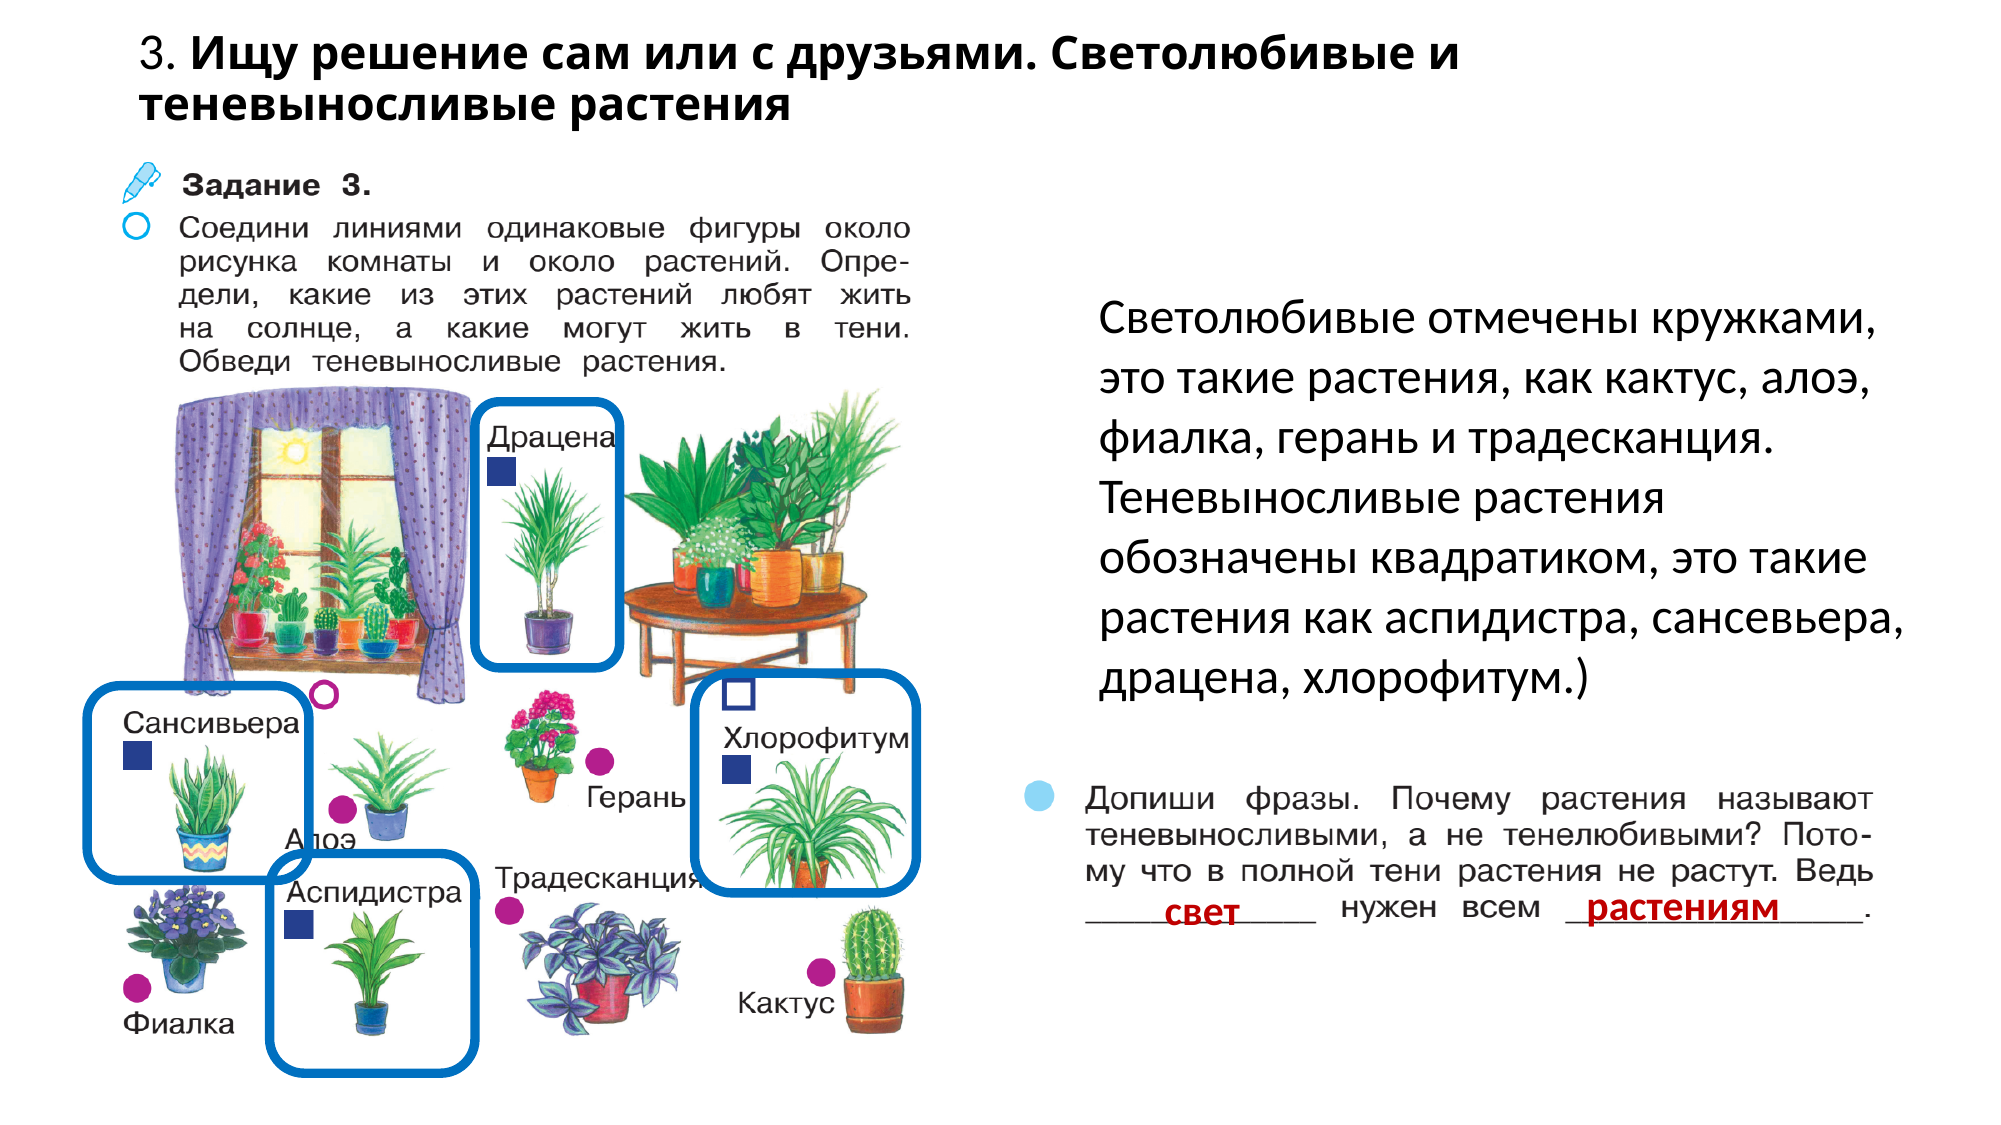

# 3. Ищу решение сам или с друзьями. Светолюбивые и теневыносливые растения
Светолюбивые отмечены кружками, это такие растения, как кактус, алоэ, фиалка, герань и традесканция. Теневыносливые растения обозначены квадратиком, это такие растения как аспидистра, сансевьера, драцена, хлорофитум.)
растениям
свет